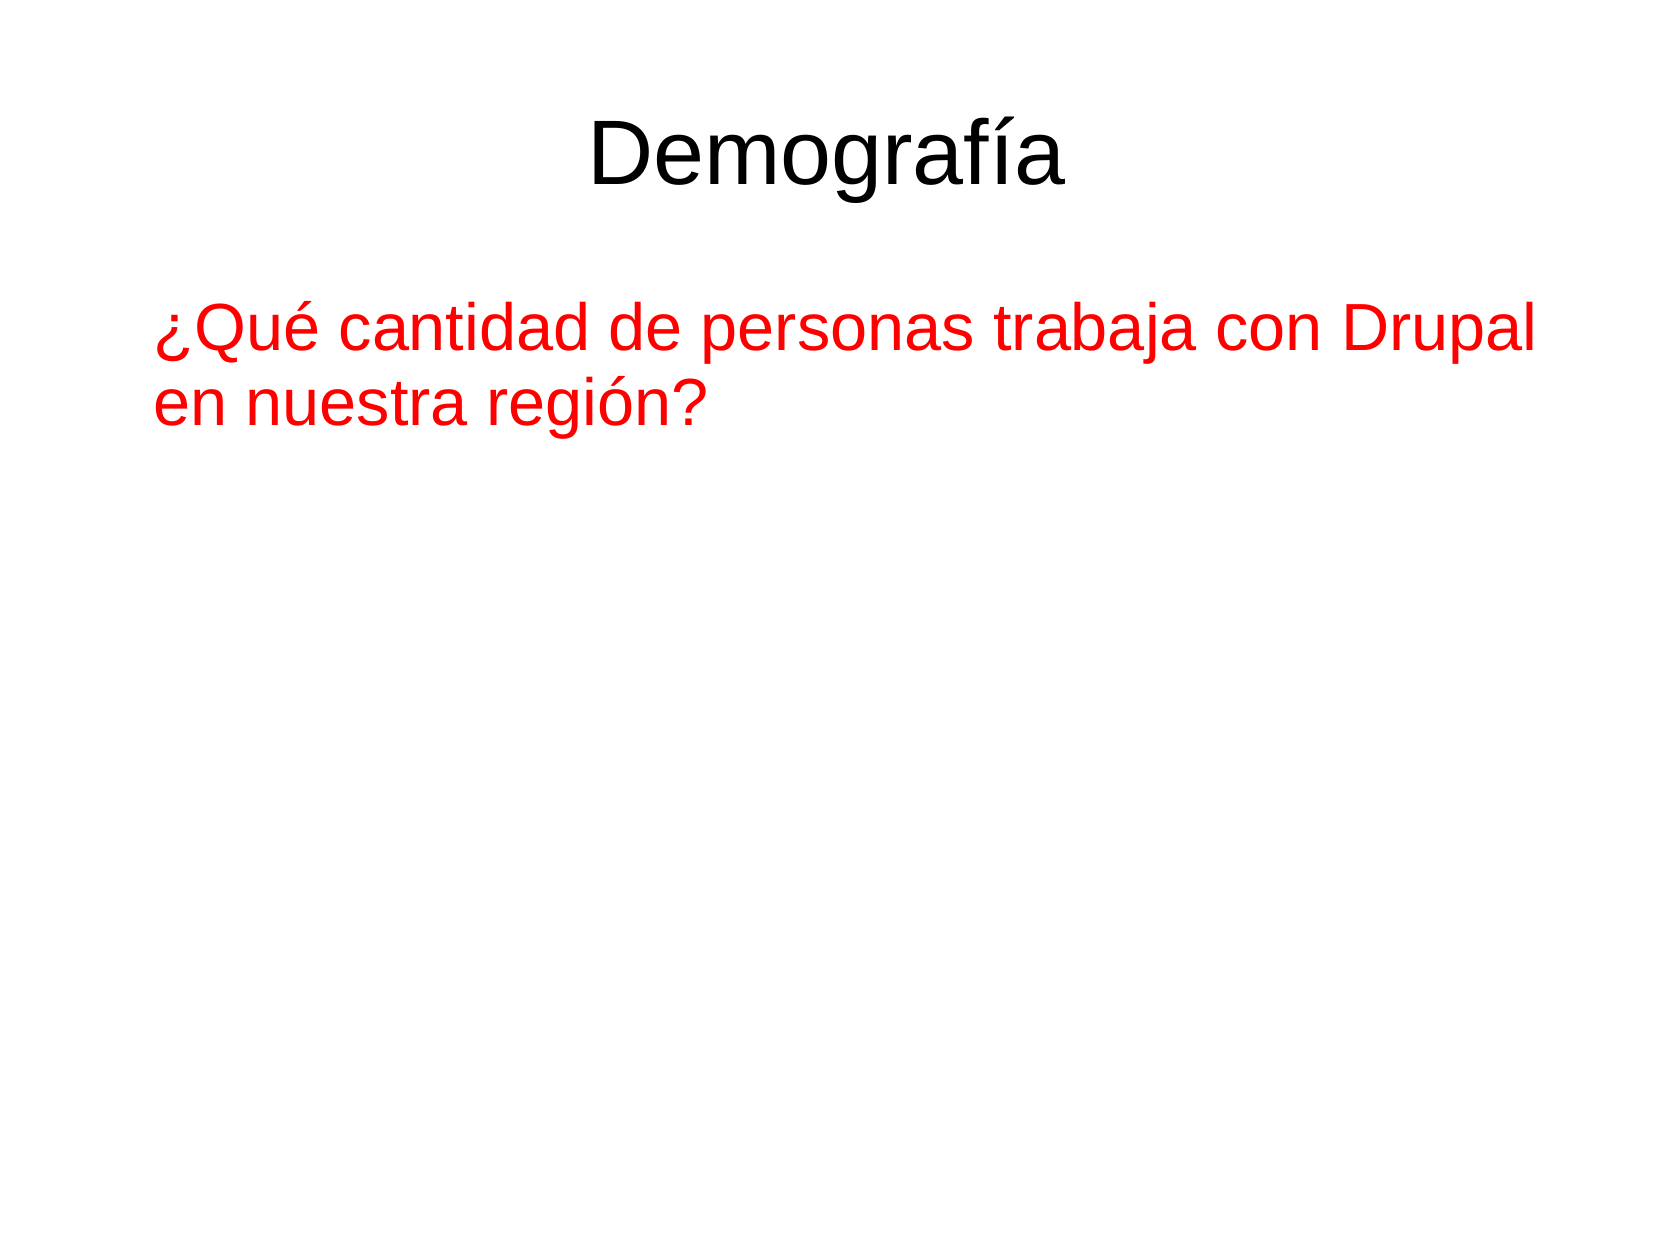

# Demografía
¿Qué cantidad de personas trabaja con Drupal en nuestra región?